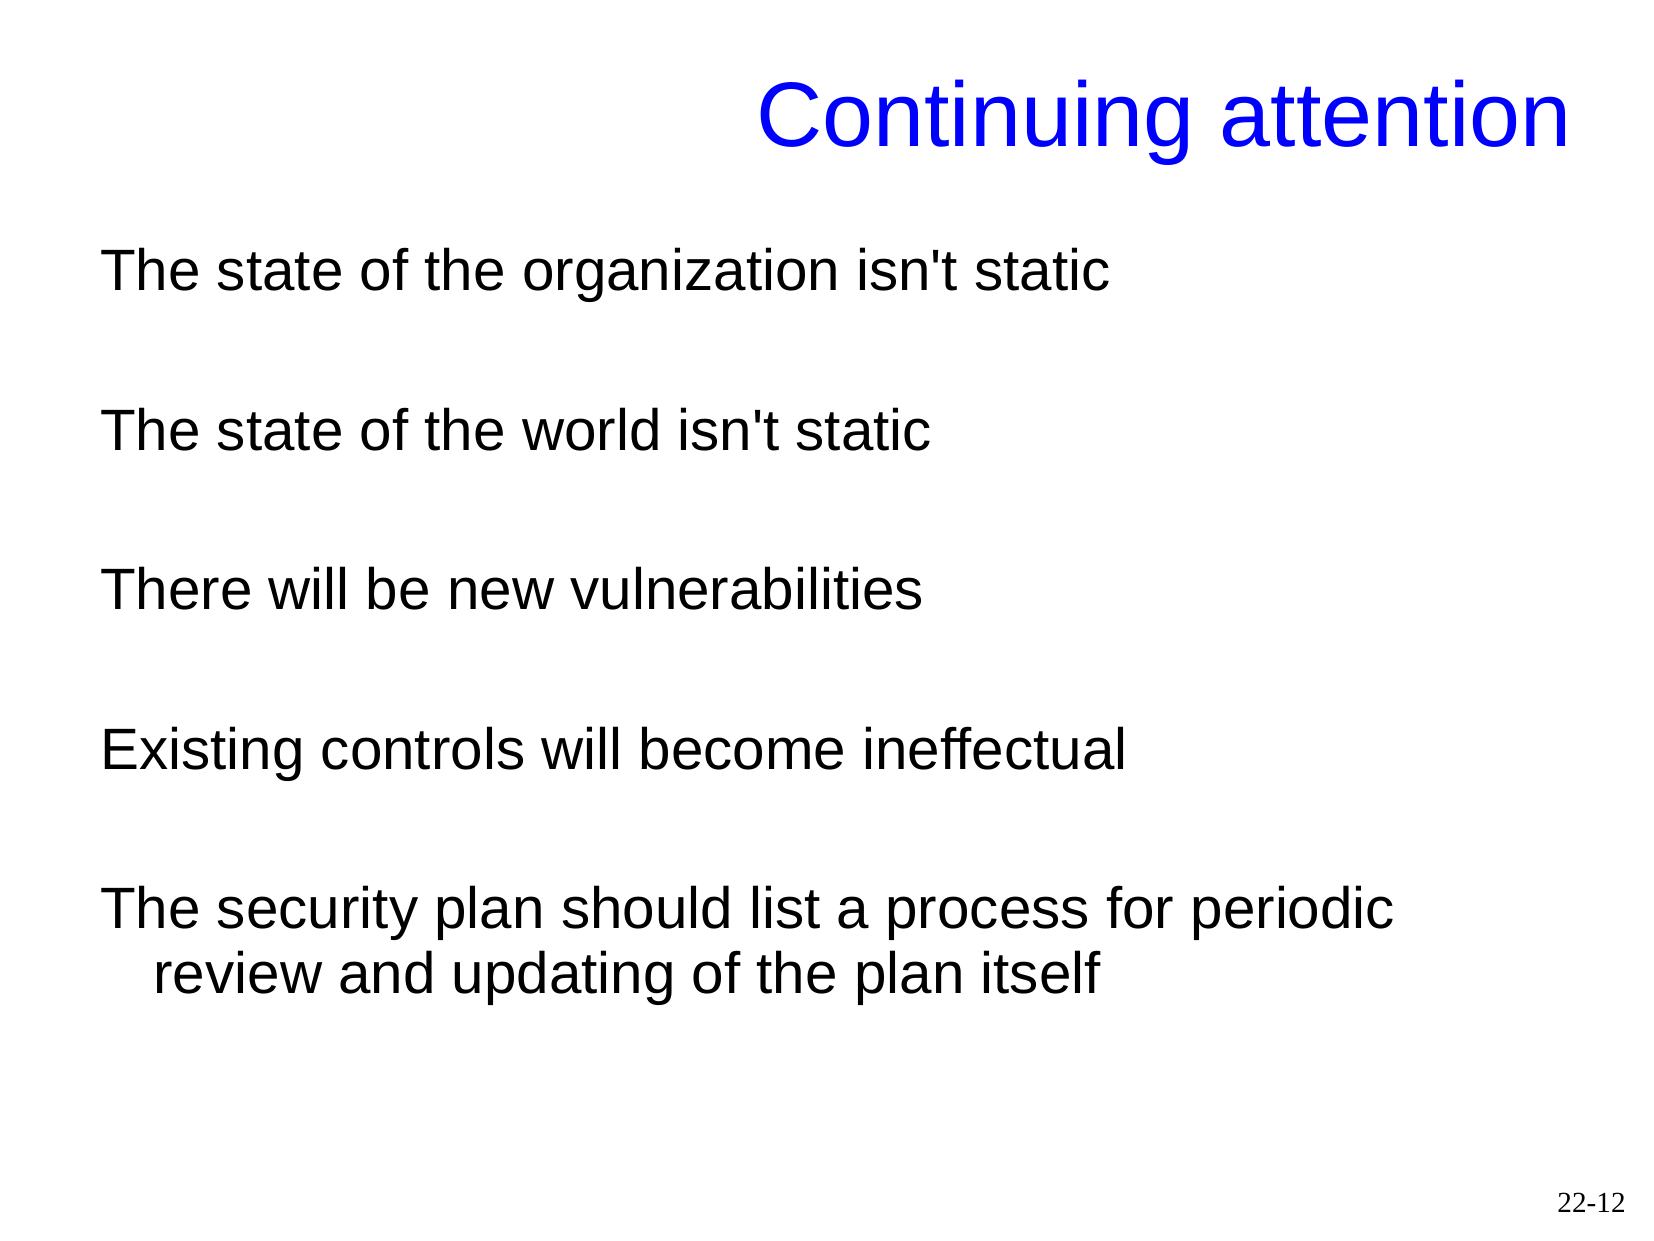

# Continuing attention
The state of the organization isn't static
The state of the world isn't static
There will be new vulnerabilities
Existing controls will become ineffectual
The security plan should list a process for periodic review and updating of the plan itself